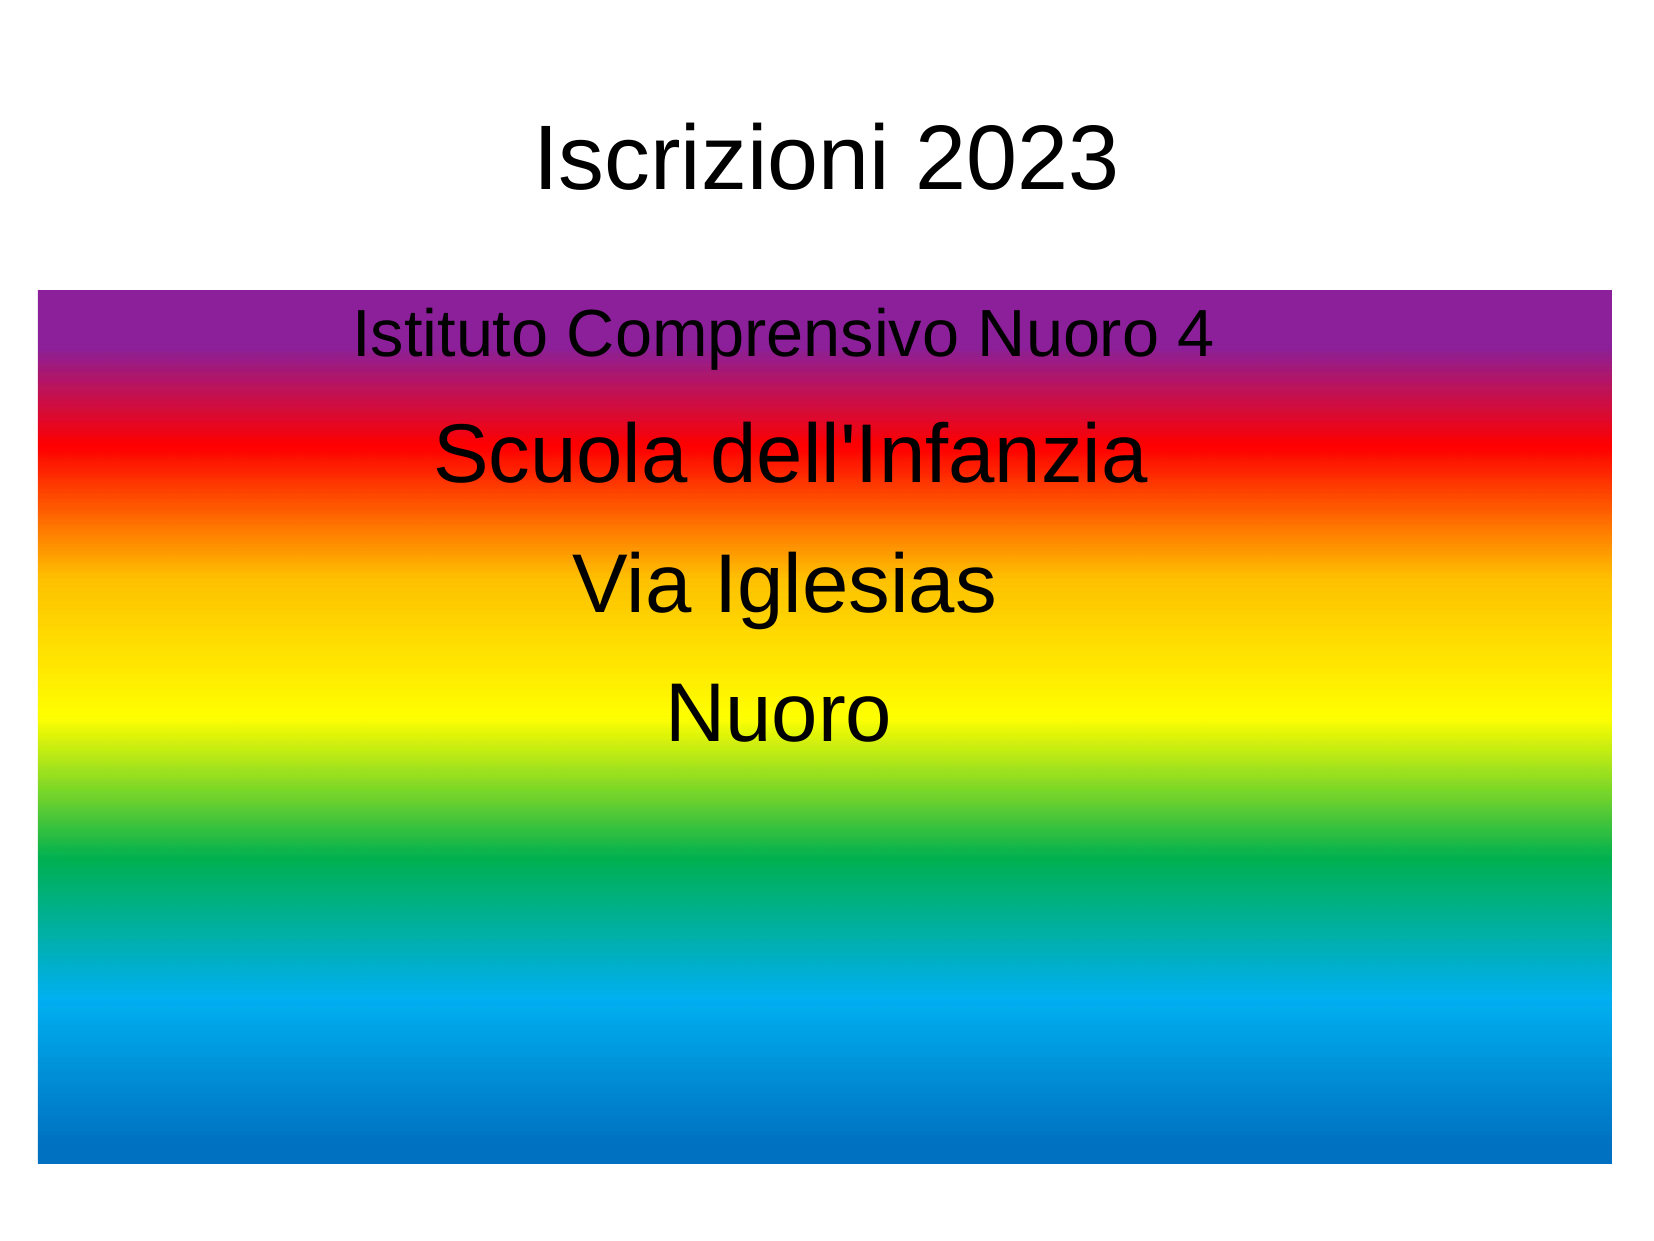

# Iscrizioni 2023
 Istituto Comprensivo Nuoro 4
 Scuola dell'Infanzia
 Via Iglesias
 Nuoro